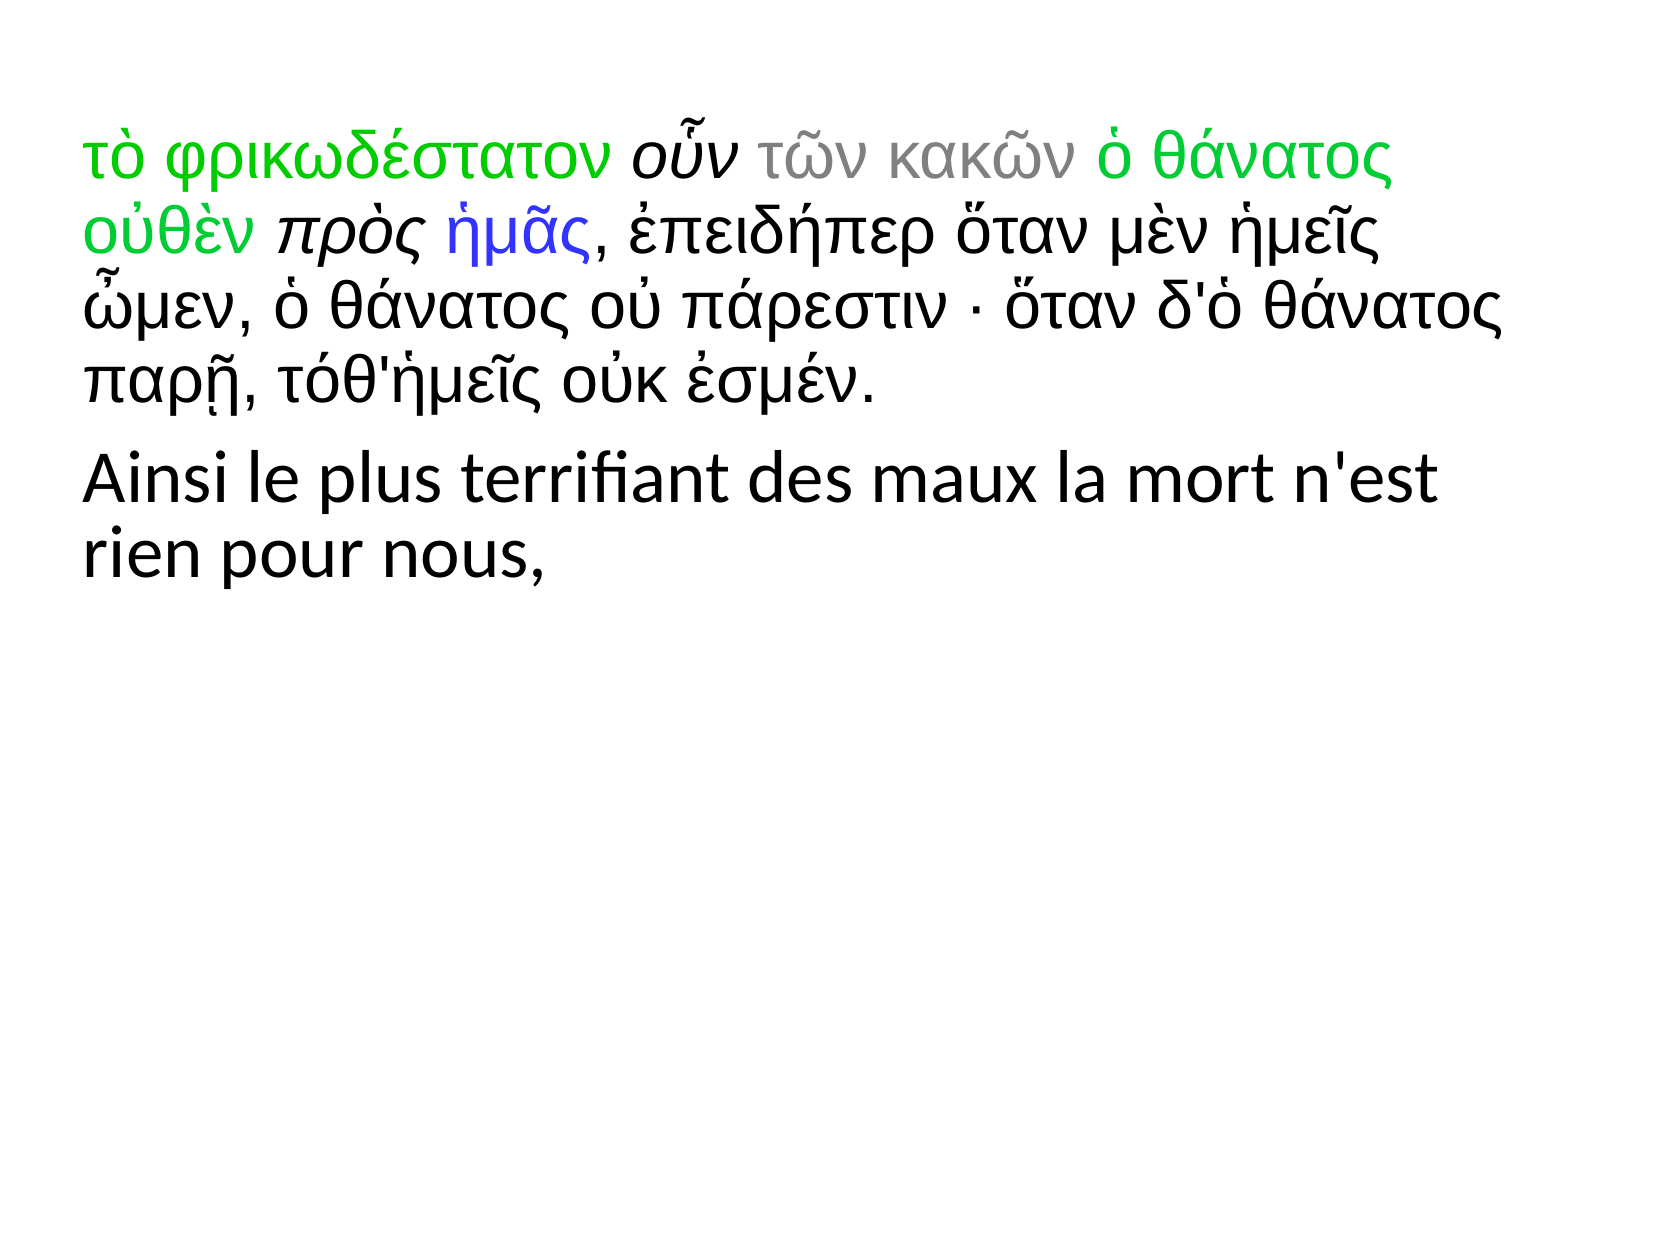

# τὸ φρικωδέστατον οὗν τῶν κακῶν ὁ θάνατος οὐθὲν πρὸς ἡμᾶς, ἐπειδήπερ ὅταν μὲν ἡμεῖς ὦμεν, ὁ θάνατος οὐ πάρεστιν · ὅταν δ'ὁ θάνατος παρῇ, τόθ'ἡμεῖς οὐκ ἐσμέν.
Ainsi le plus terrifiant des maux la mort n'est rien pour nous,